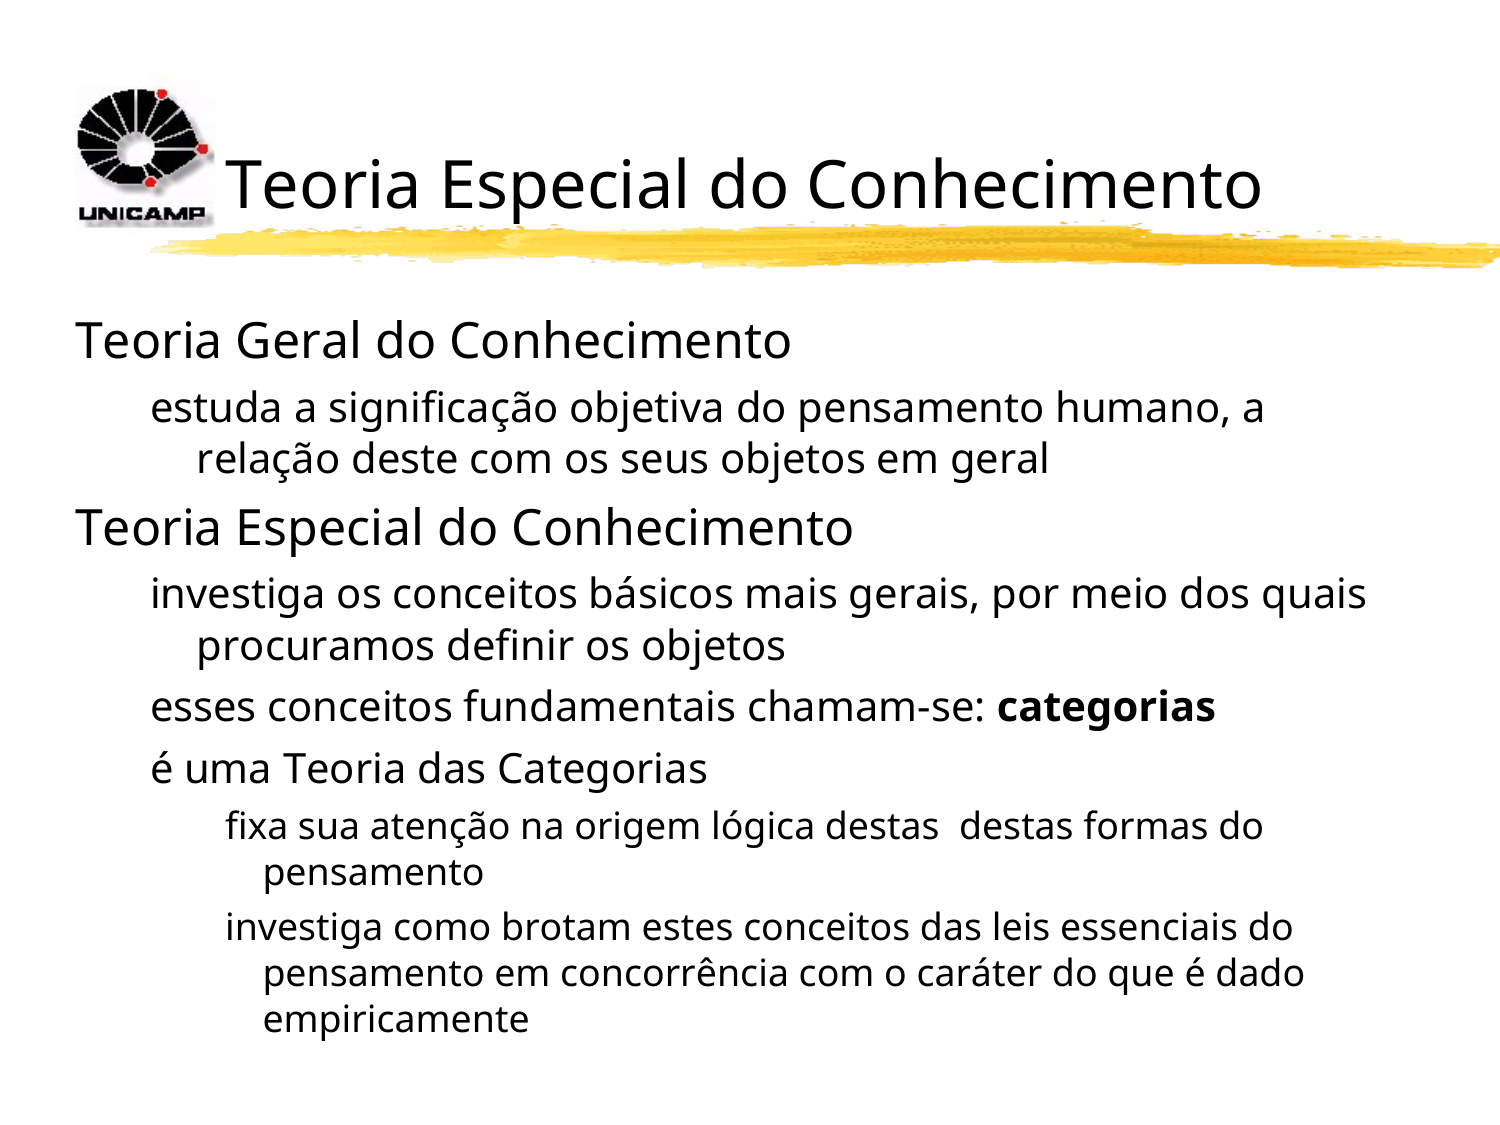

# Teoria Especial do Conhecimento
Teoria Geral do Conhecimento
estuda a significação objetiva do pensamento humano, a relação deste com os seus objetos em geral
Teoria Especial do Conhecimento
investiga os conceitos básicos mais gerais, por meio dos quais procuramos definir os objetos
esses conceitos fundamentais chamam-se: categorias
é uma Teoria das Categorias
fixa sua atenção na origem lógica destas destas formas do pensamento
investiga como brotam estes conceitos das leis essenciais do pensamento em concorrência com o caráter do que é dado empiricamente